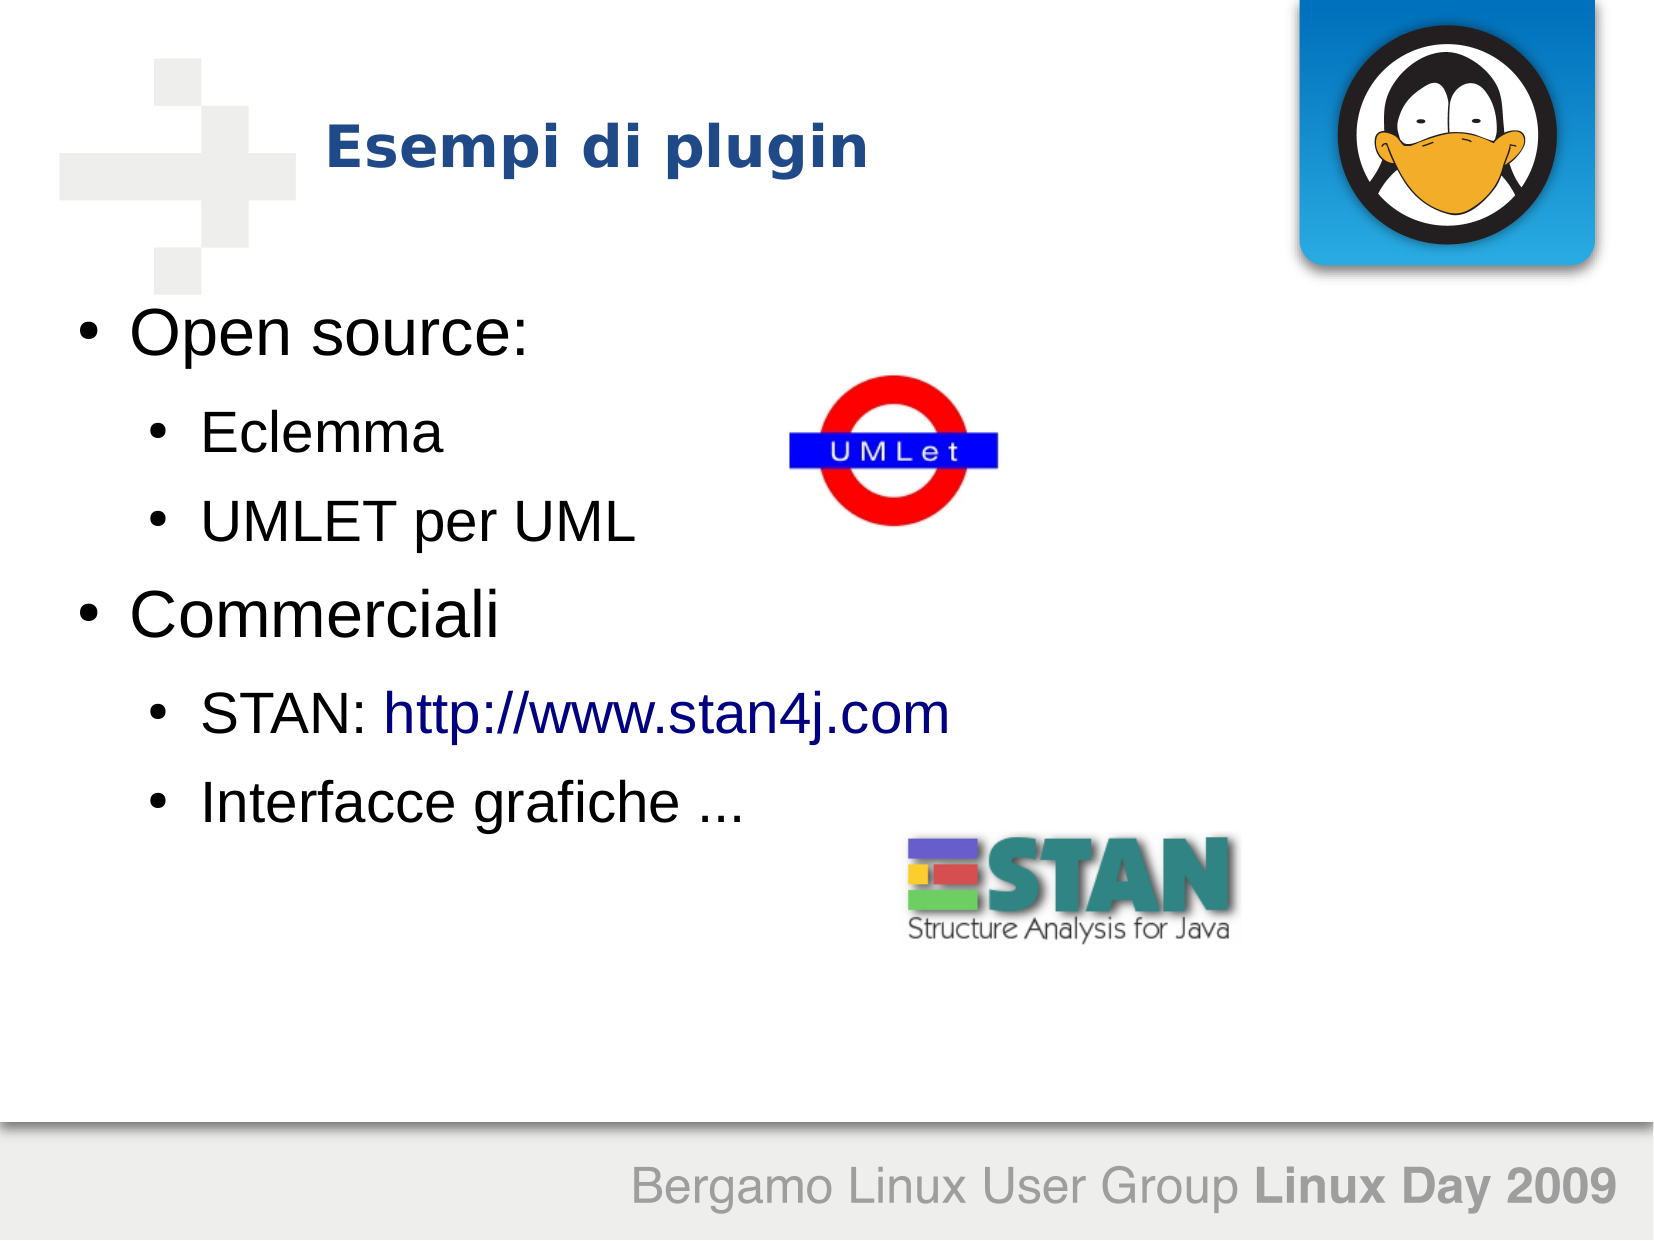

# Esempi di plugin
Open source:
Eclemma
UMLET per UML
Commerciali
STAN: http://www.stan4j.com
Interfacce grafiche ...